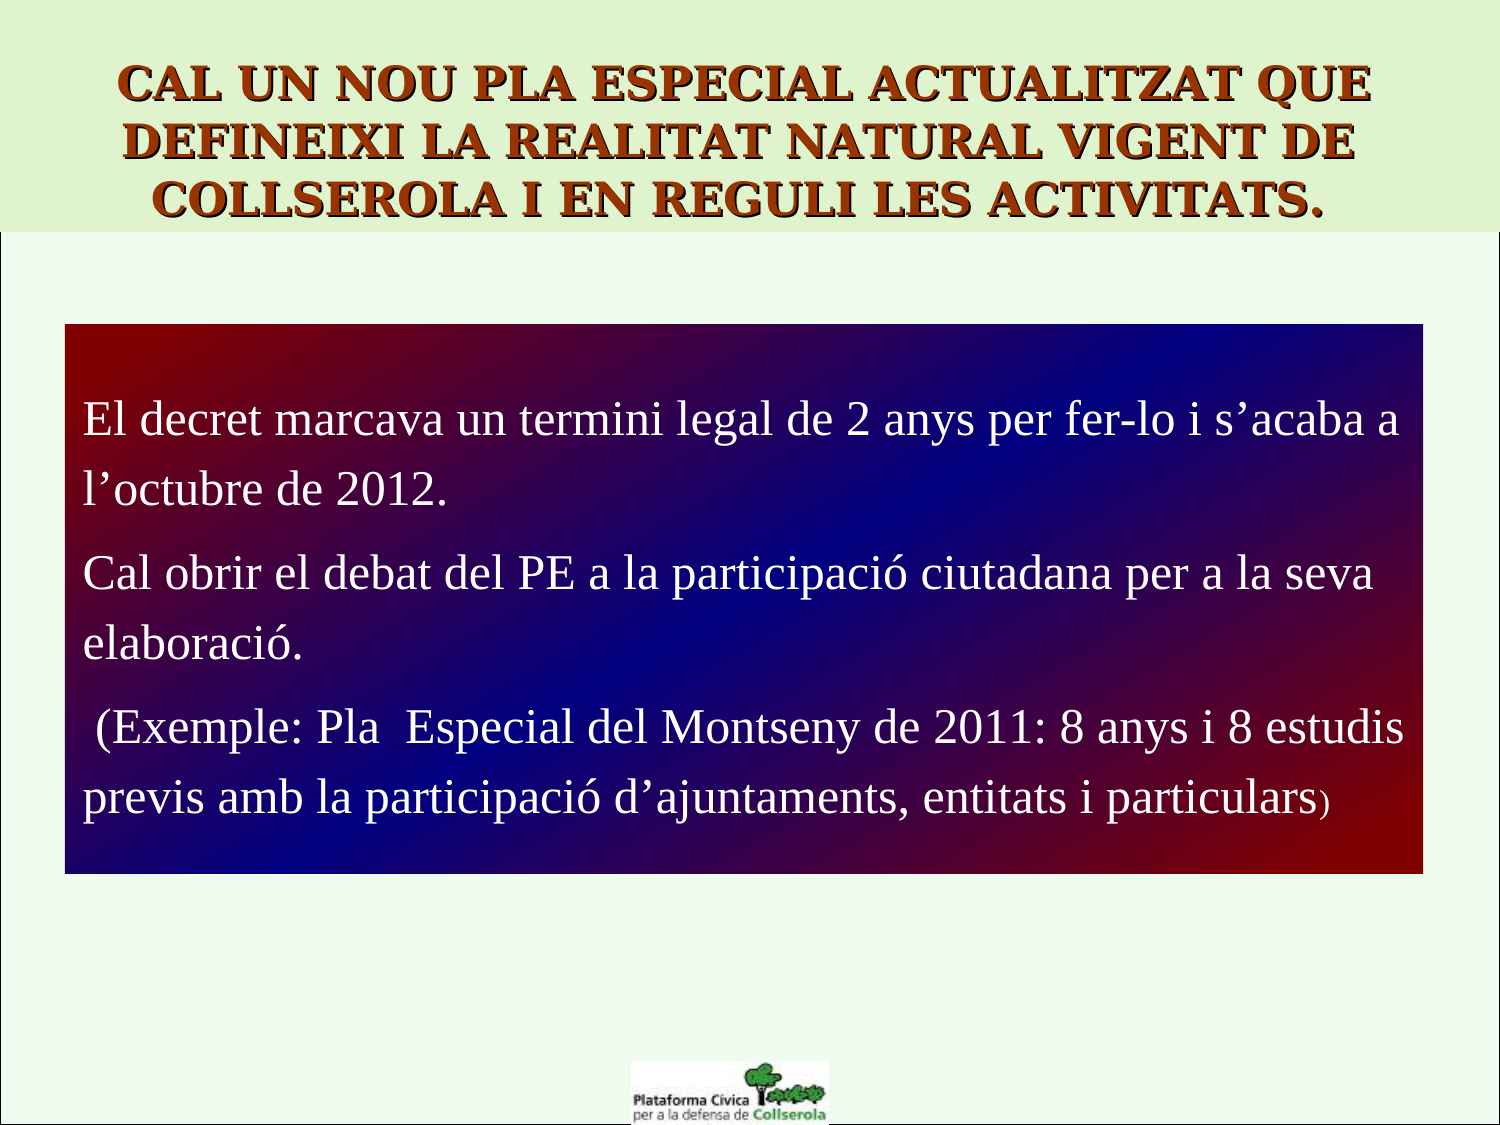

# CAL UN NOU PLA ESPECIAL ACTUALITZAT QUE DEFINEIXI LA REALITAT NATURAL VIGENT DE COLLSEROLA I EN REGULI LES ACTIVITATS.
El decret marcava un termini legal de 2 anys per fer-lo i s’acaba a l’octubre de 2012.
Cal obrir el debat del PE a la participació ciutadana per a la seva elaboració.
 (Exemple: Pla Especial del Montseny de 2011: 8 anys i 8 estudis previs amb la participació d’ajuntaments, entitats i particulars)